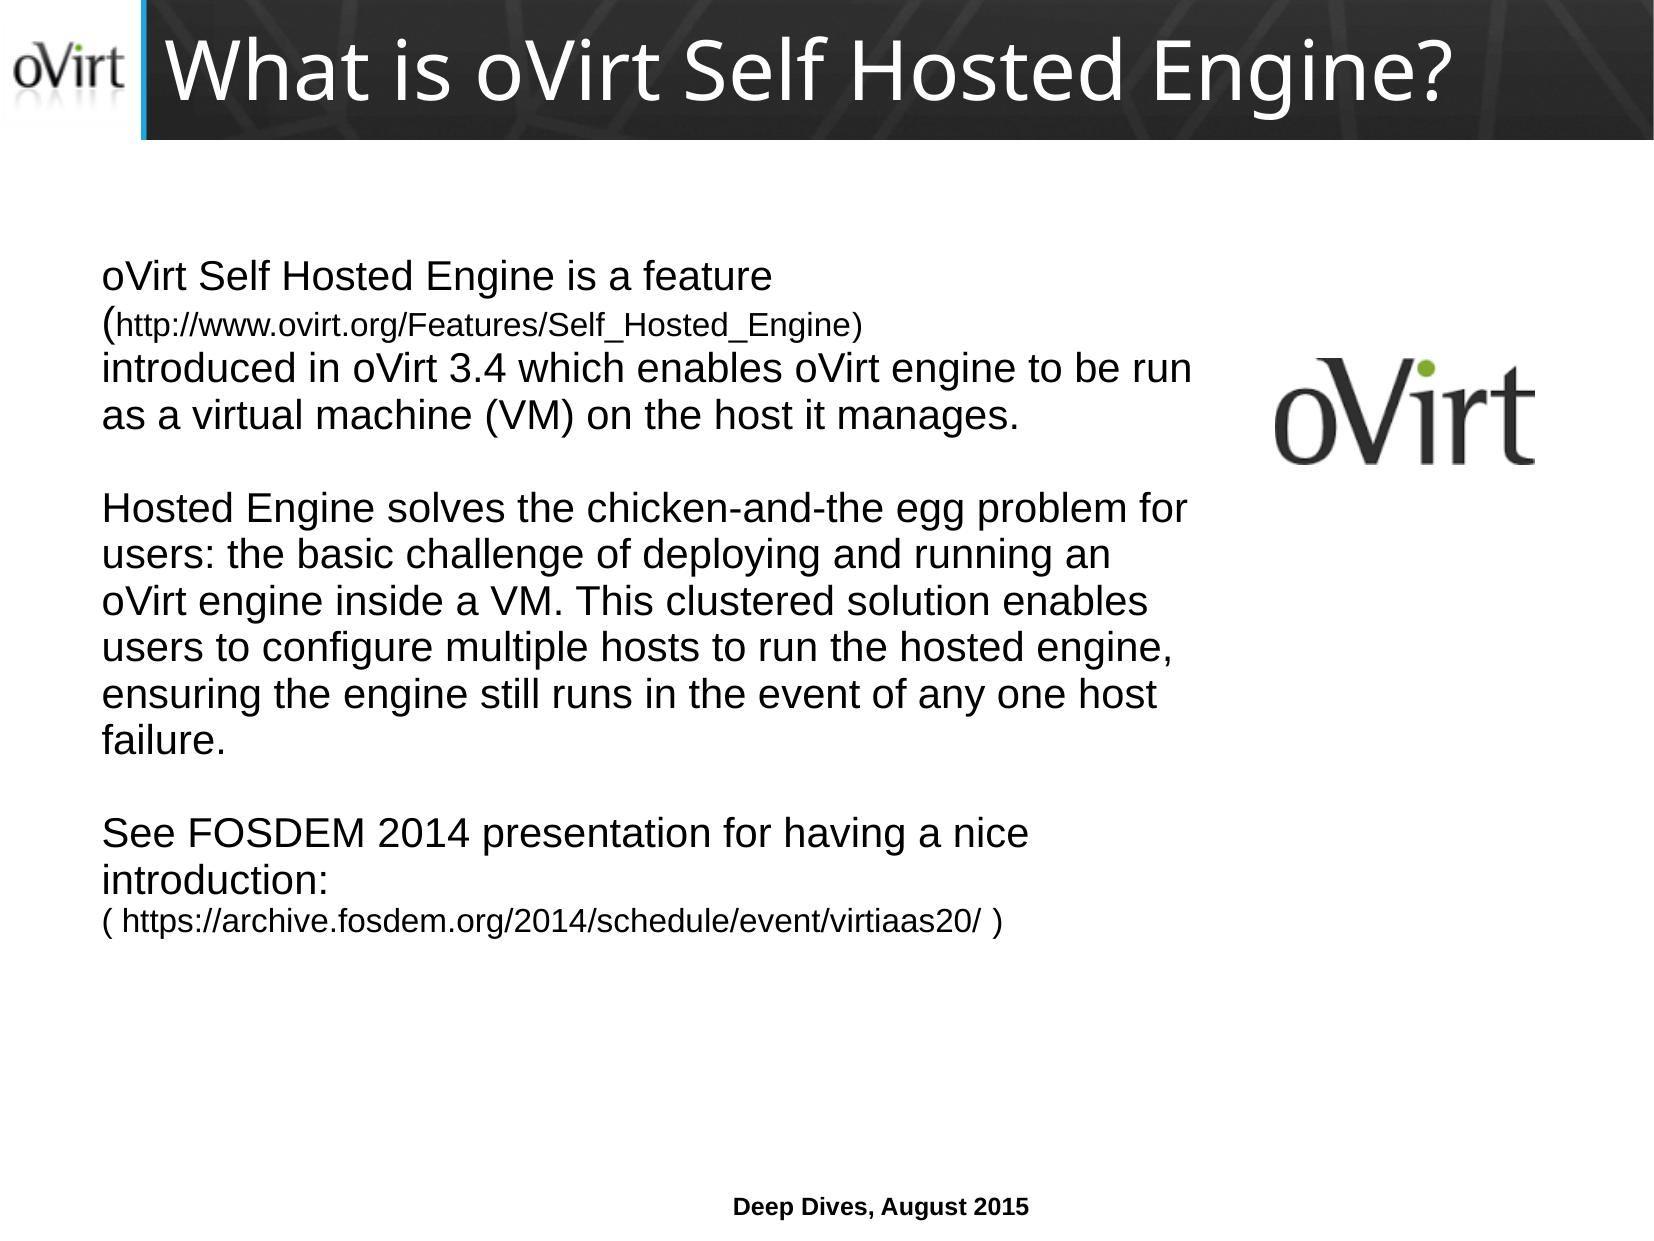

# What is oVirt Self Hosted Engine?
oVirt Self Hosted Engine is a feature
(http://www.ovirt.org/Features/Self_Hosted_Engine)
introduced in oVirt 3.4 which enables oVirt engine to be run as a virtual machine (VM) on the host it manages.
Hosted Engine solves the chicken-and-the egg problem for users: the basic challenge of deploying and running an oVirt engine inside a VM. This clustered solution enables users to configure multiple hosts to run the hosted engine, ensuring the engine still runs in the event of any one host failure.
See FOSDEM 2014 presentation for having a nice introduction:
( https://archive.fosdem.org/2014/schedule/event/virtiaas20/ )